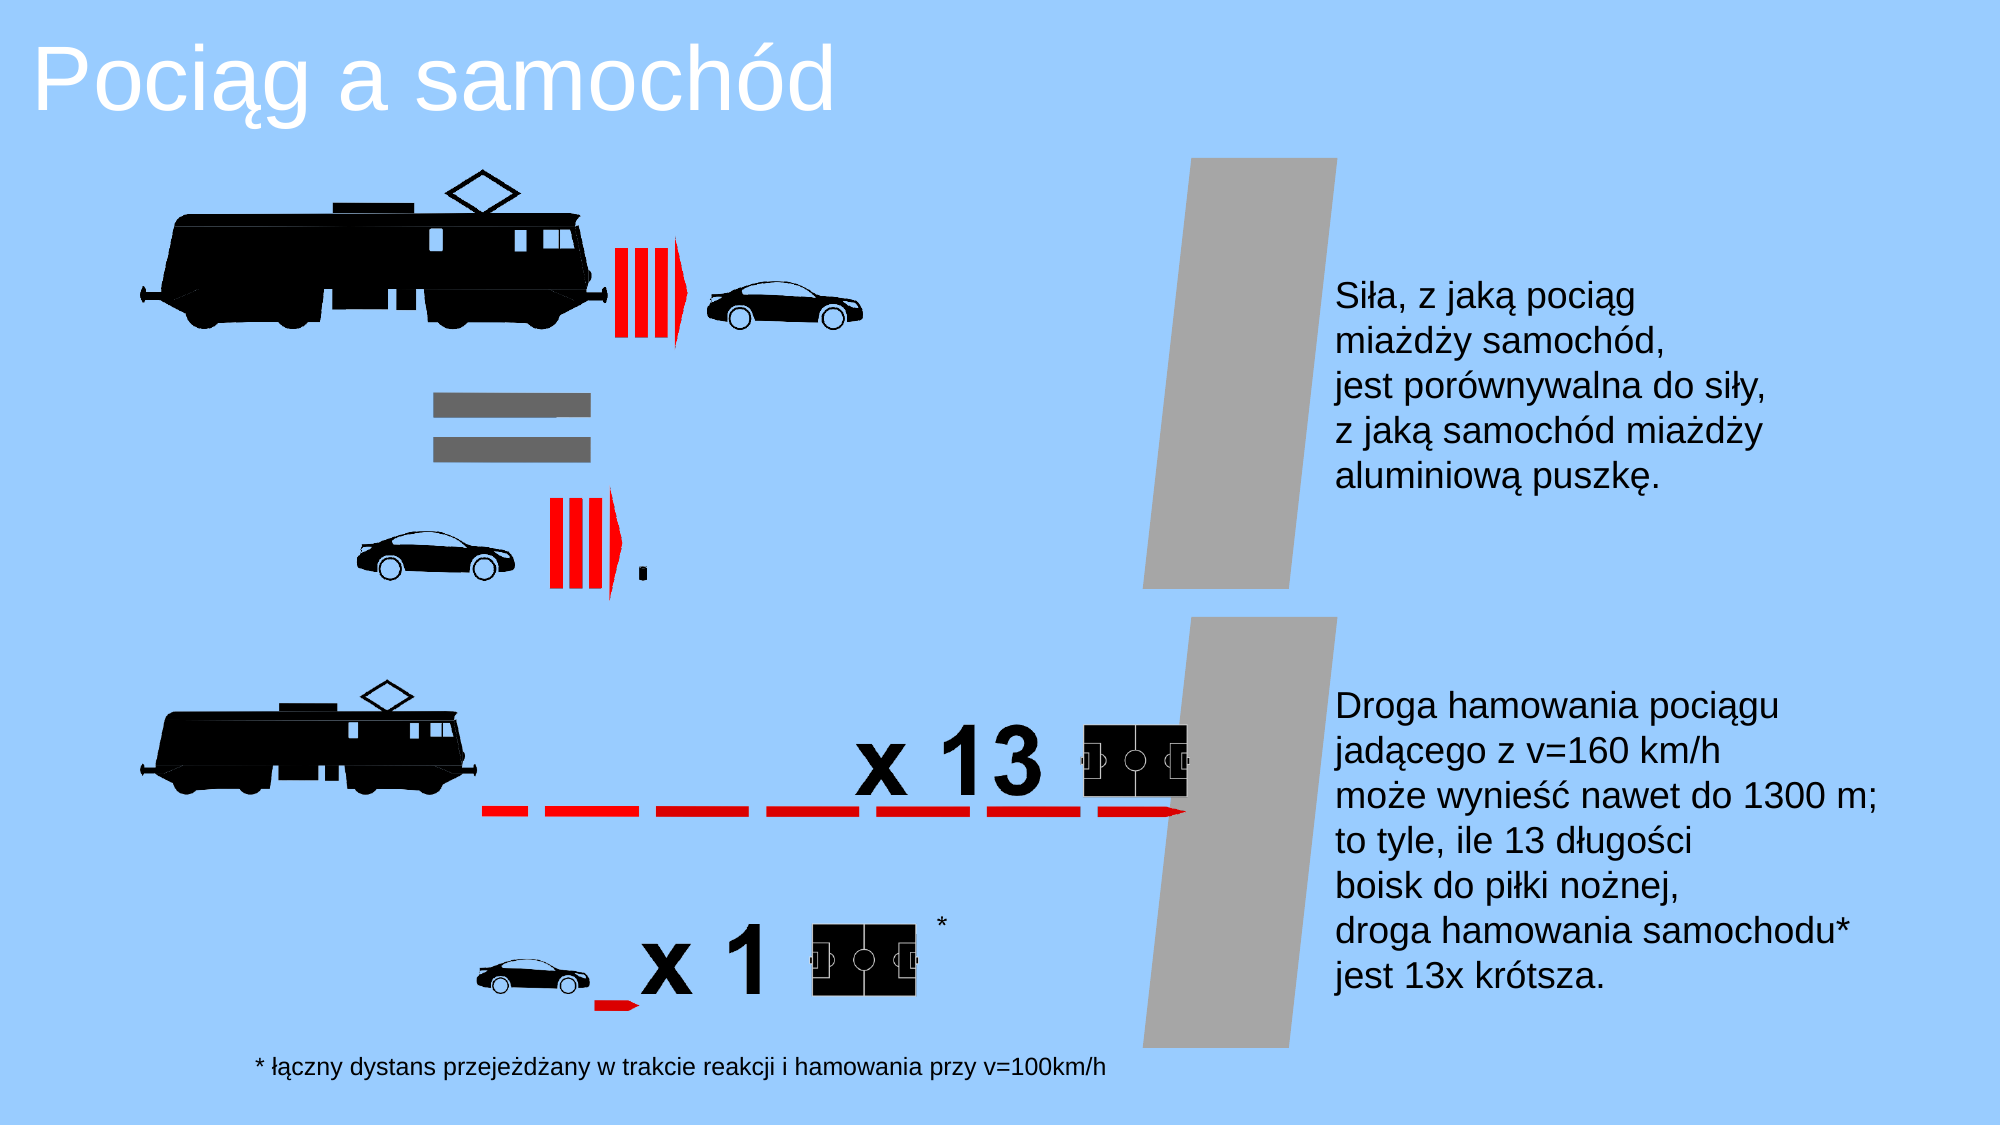

# Pociąg a samochód
Siła, z jaką pociąg
miażdży samochód,
jest porównywalna do siły,
z jaką samochód miażdży
aluminiową puszkę.
Droga hamowania pociągu
jadącego z v=160 km/h
może wynieść nawet do 1300 m;
to tyle, ile 13 długości
boisk do piłki nożnej,
droga hamowania samochodu*
jest 13x krótsza.
* łączny dystans przejeżdżany w trakcie reakcji i hamowania przy v=100km/h